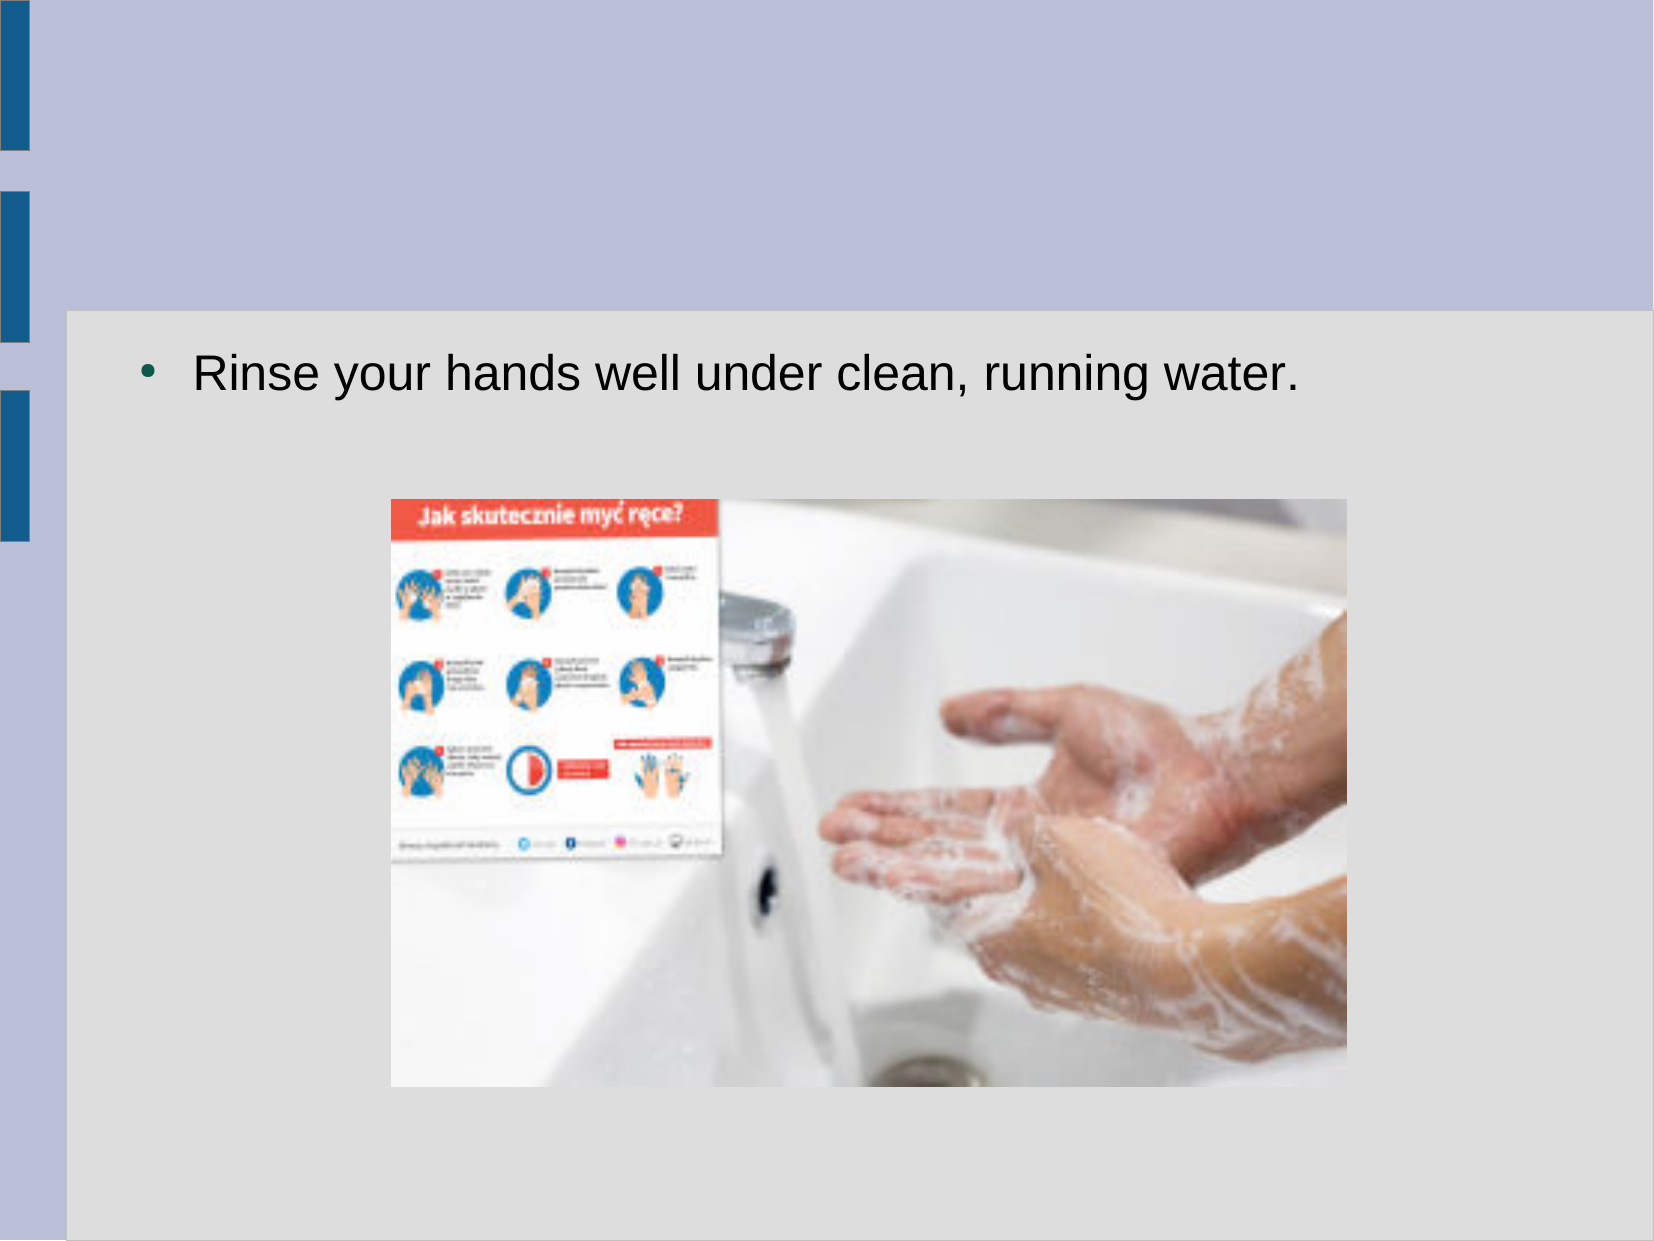

#
Rinse your hands well under clean, running water.